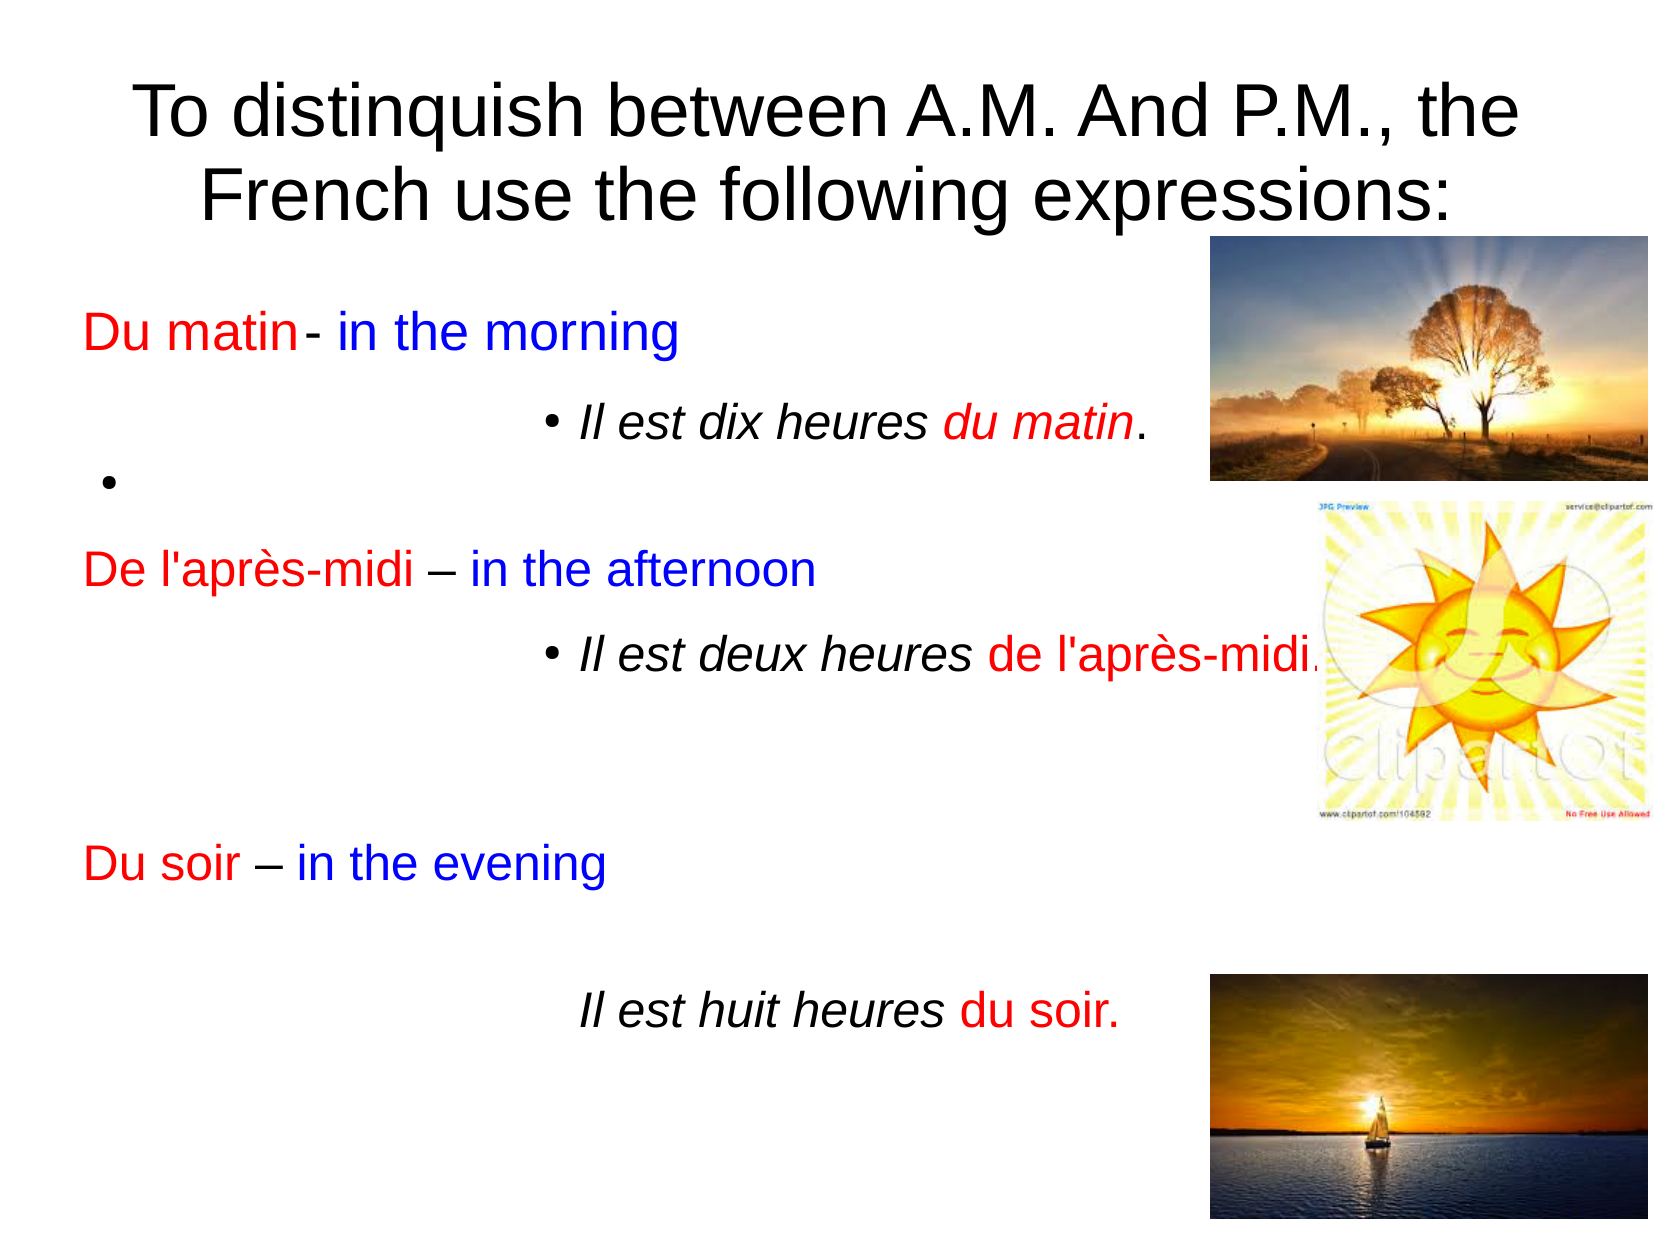

# To distinquish between A.M. And P.M., the French use the following expressions:
Du matin	- in the morning
Il est dix heures du matin.
De l'après-midi – in the afternoon
Il est deux heures de l'après-midi.
Du soir – in the evening
Il est huit heures du soir.